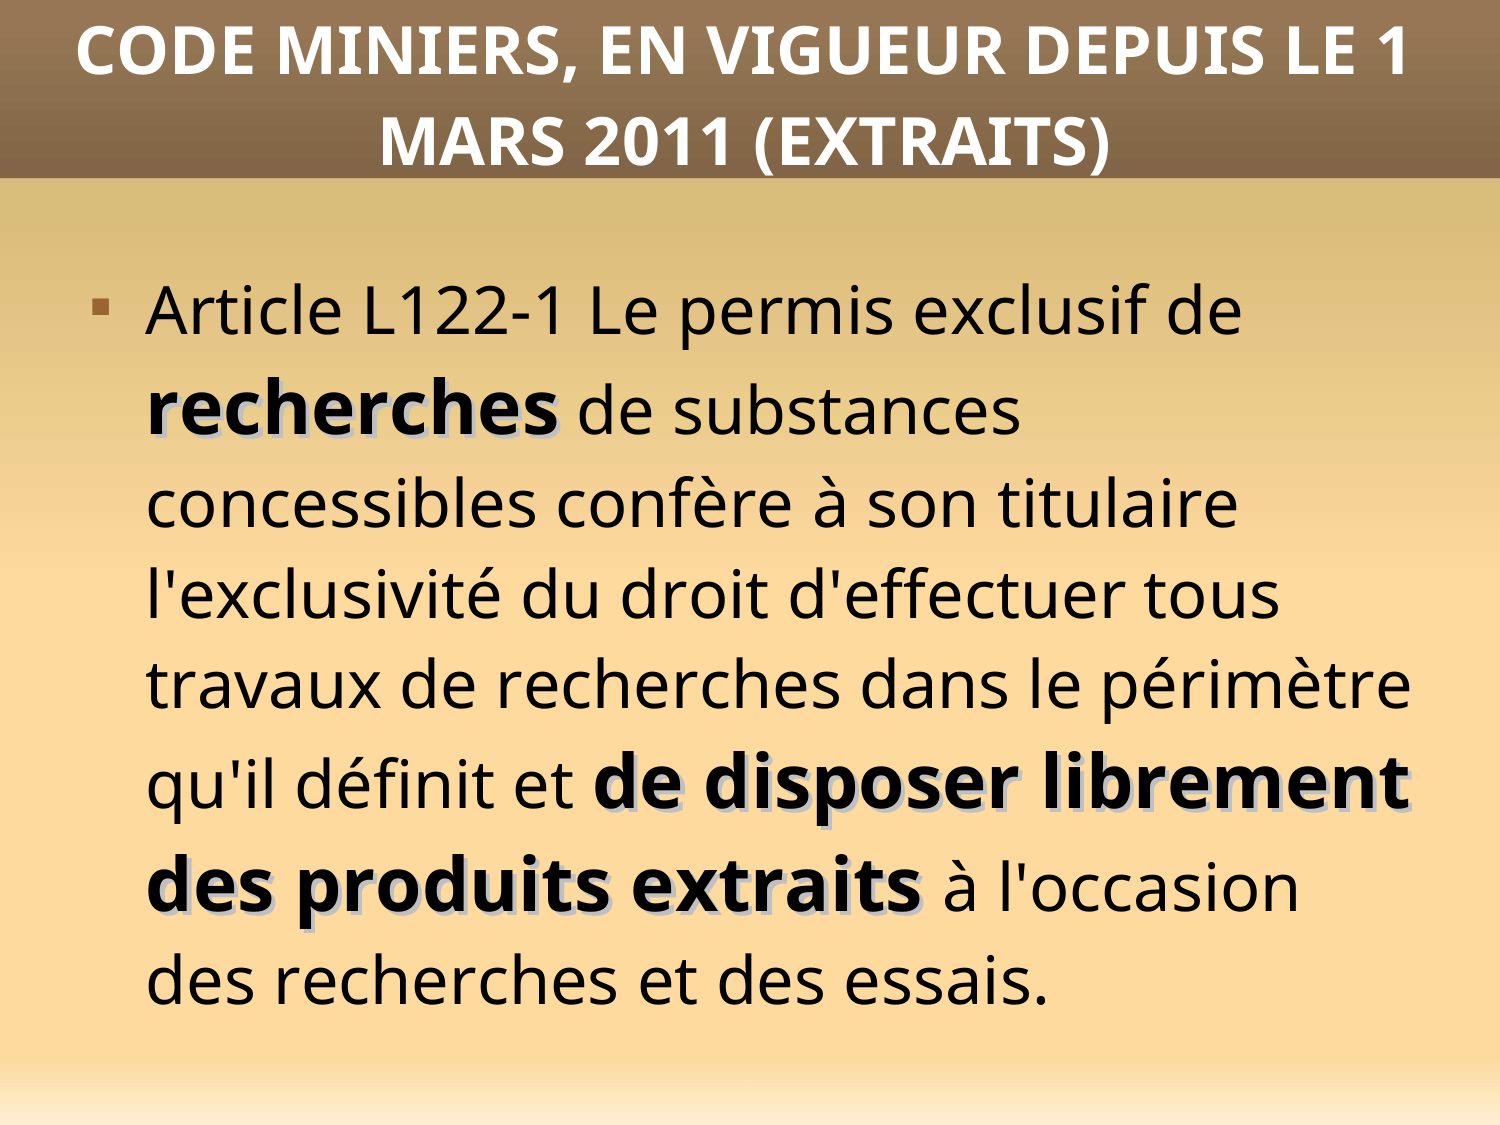

# CODE MINIERS, EN VIGUEUR DEPUIS LE 1 MARS 2011 (EXTRAITS)
Article L122-1 Le permis exclusif de recherches de substances concessibles confère à son titulaire l'exclusivité du droit d'effectuer tous travaux de recherches dans le périmètre qu'il définit et de disposer librement des produits extraits à l'occasion des recherches et des essais.